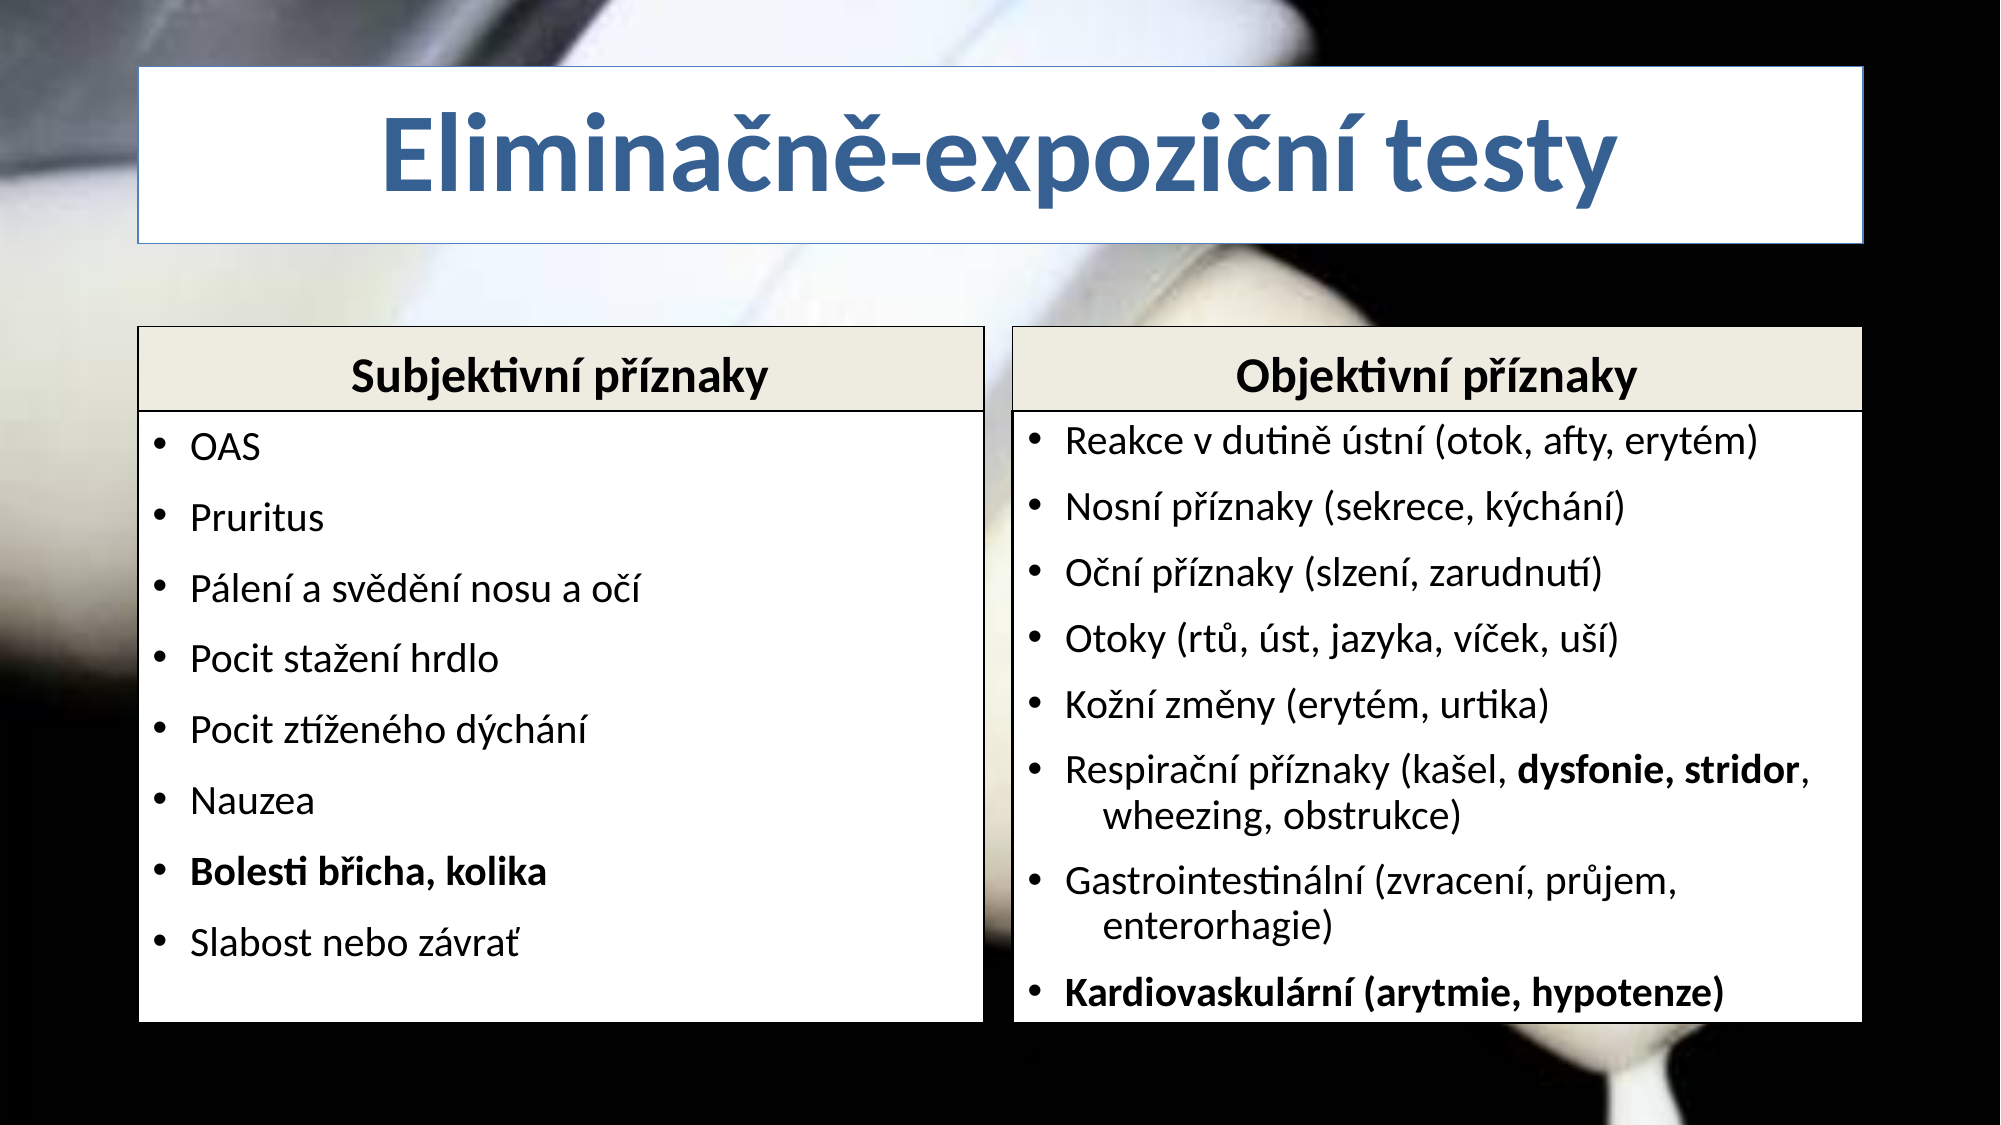

Eliminačně-expoziční testy
# Subjektivní příznaky
Objektivní příznaky
OAS
Pruritus
Pálení a svědění nosu a očí
Pocit stažení hrdlo
Pocit ztíženého dýchání
Nauzea
Bolesti břicha, kolika
Slabost nebo závrať
Reakce v dutině ústní (otok, afty, erytém)
Nosní příznaky (sekrece, kýchání)
Oční příznaky (slzení, zarudnutí)
Otoky (rtů, úst, jazyka, víček, uší)
Kožní změny (erytém, urtika)
Respirační příznaky (kašel, dysfonie, stridor, wheezing, obstrukce)
Gastrointestinální (zvracení, průjem, enterorhagie)
Kardiovaskulární (arytmie, hypotenze)